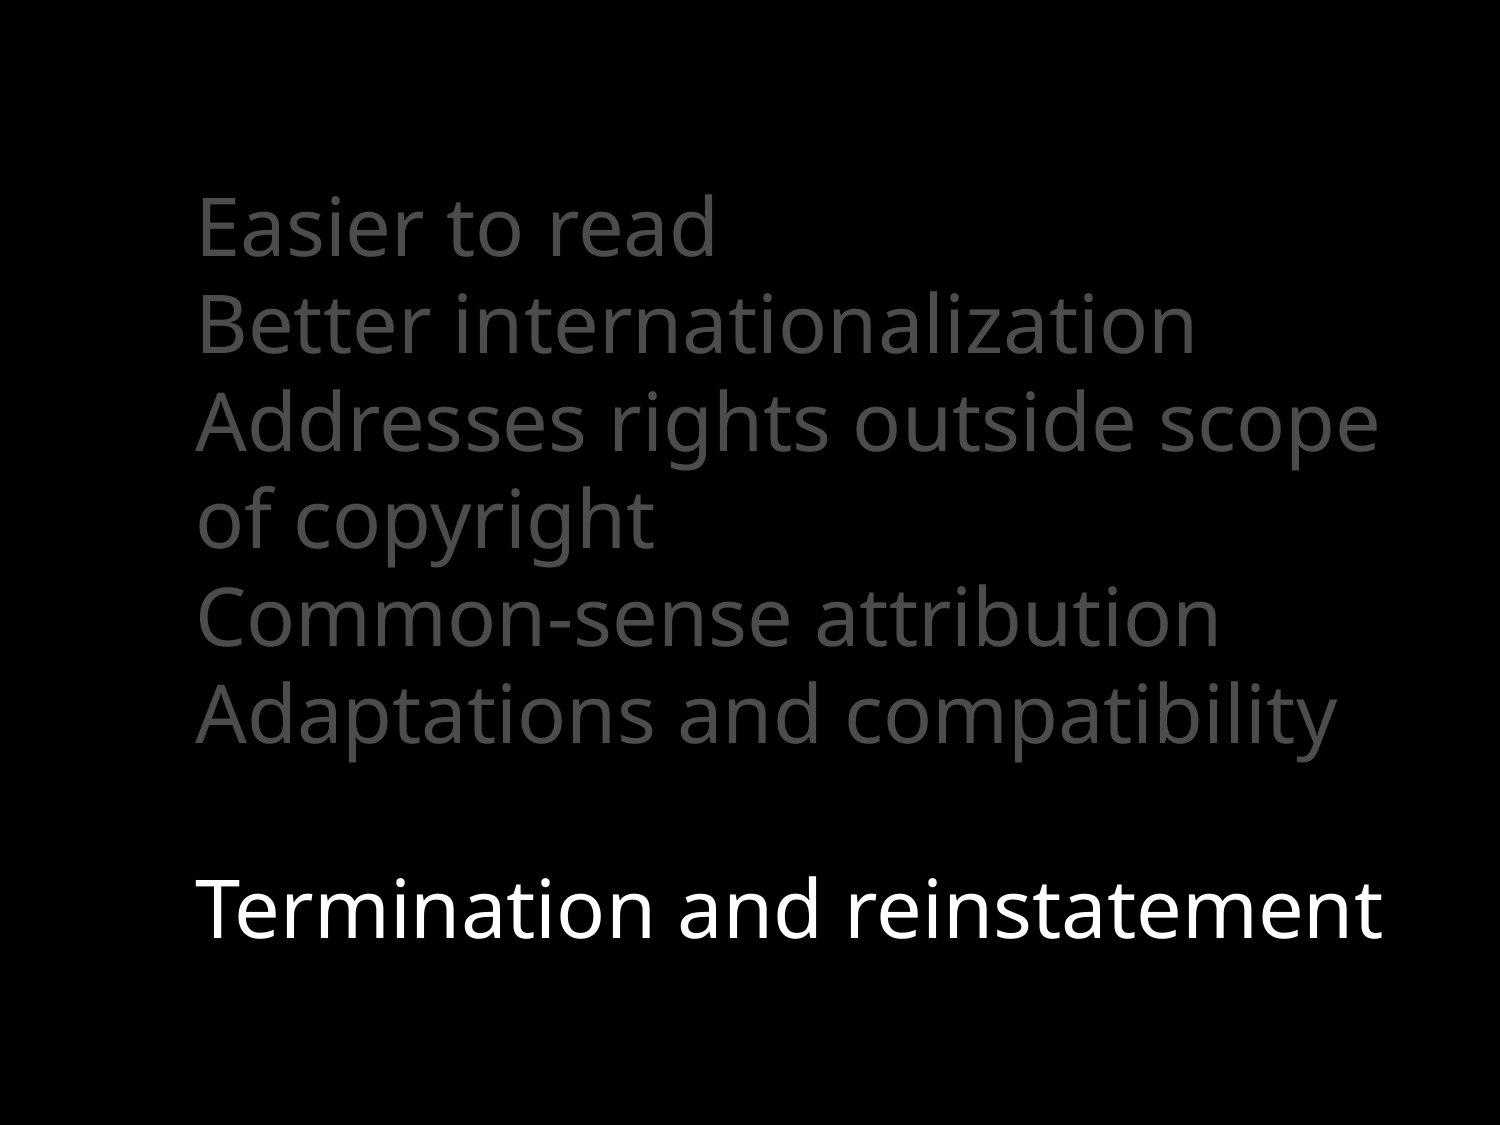

Easier to read
Better internationalization
Addresses rights outside scope of copyright
Common-sense attribution
Adaptations and compatibility
Termination and reinstatement